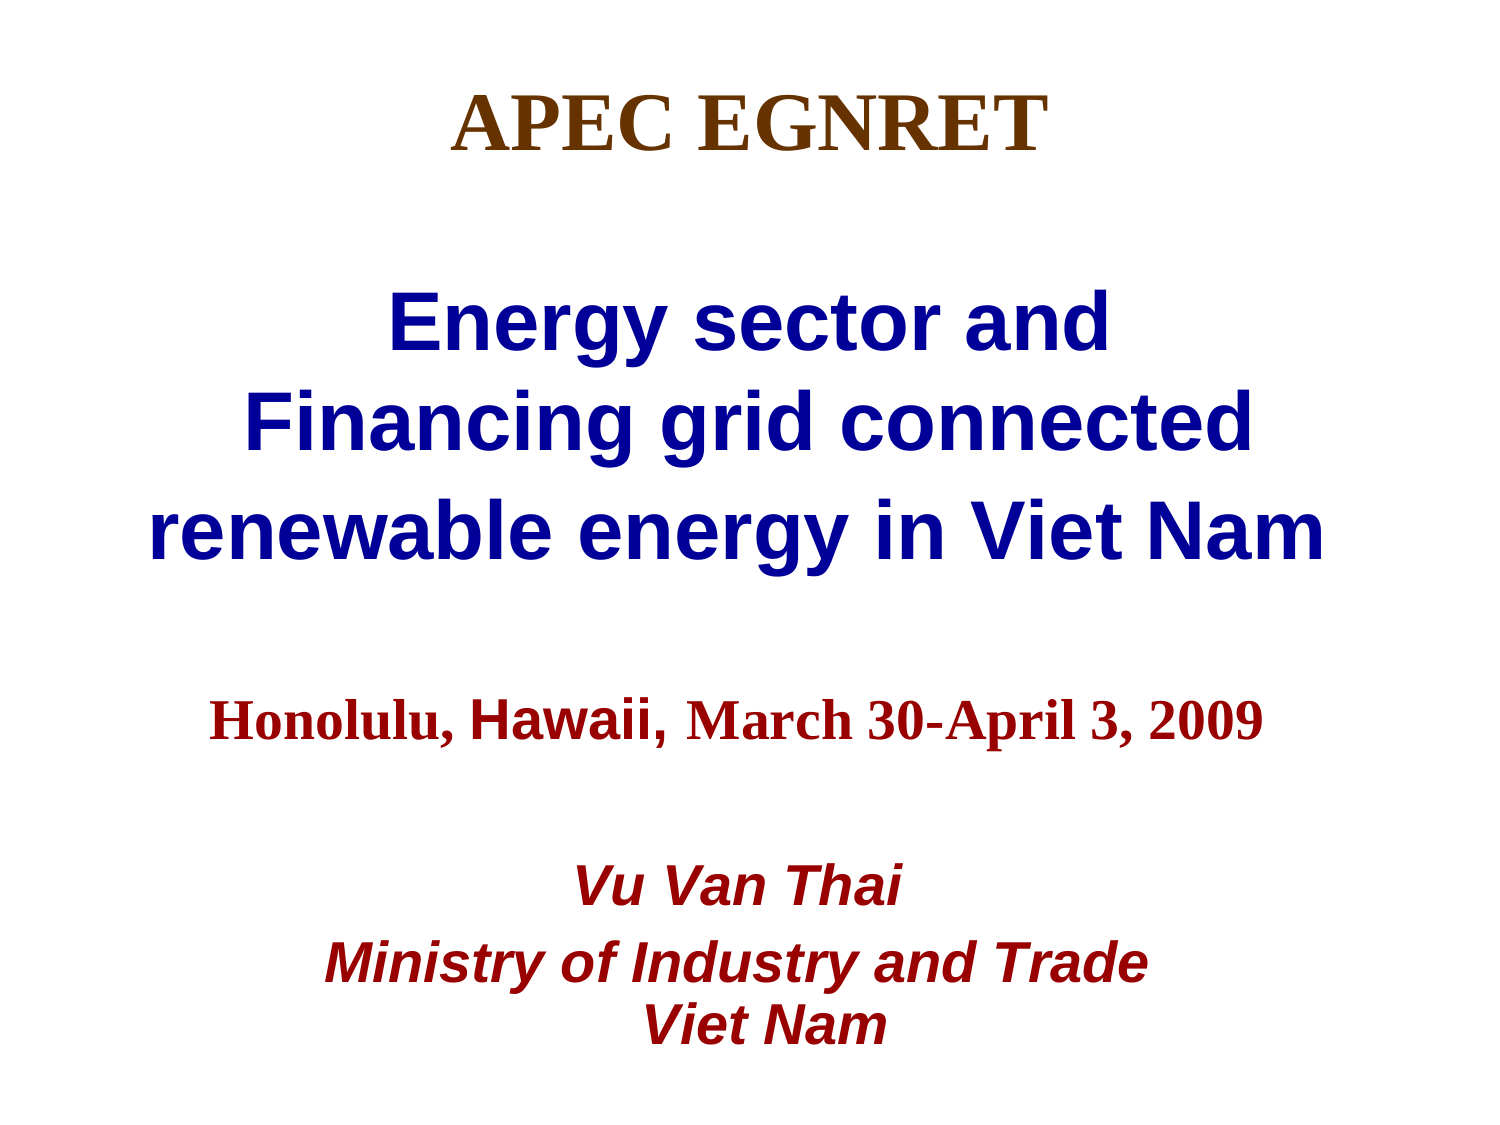

# APEC EGNRET Energy sector and Financing grid connected renewable energy in Viet Nam
Honolulu, Hawaii, March 30-April 3, 2009
Vu Van Thai
Ministry of Industry and Trade
Viet Nam